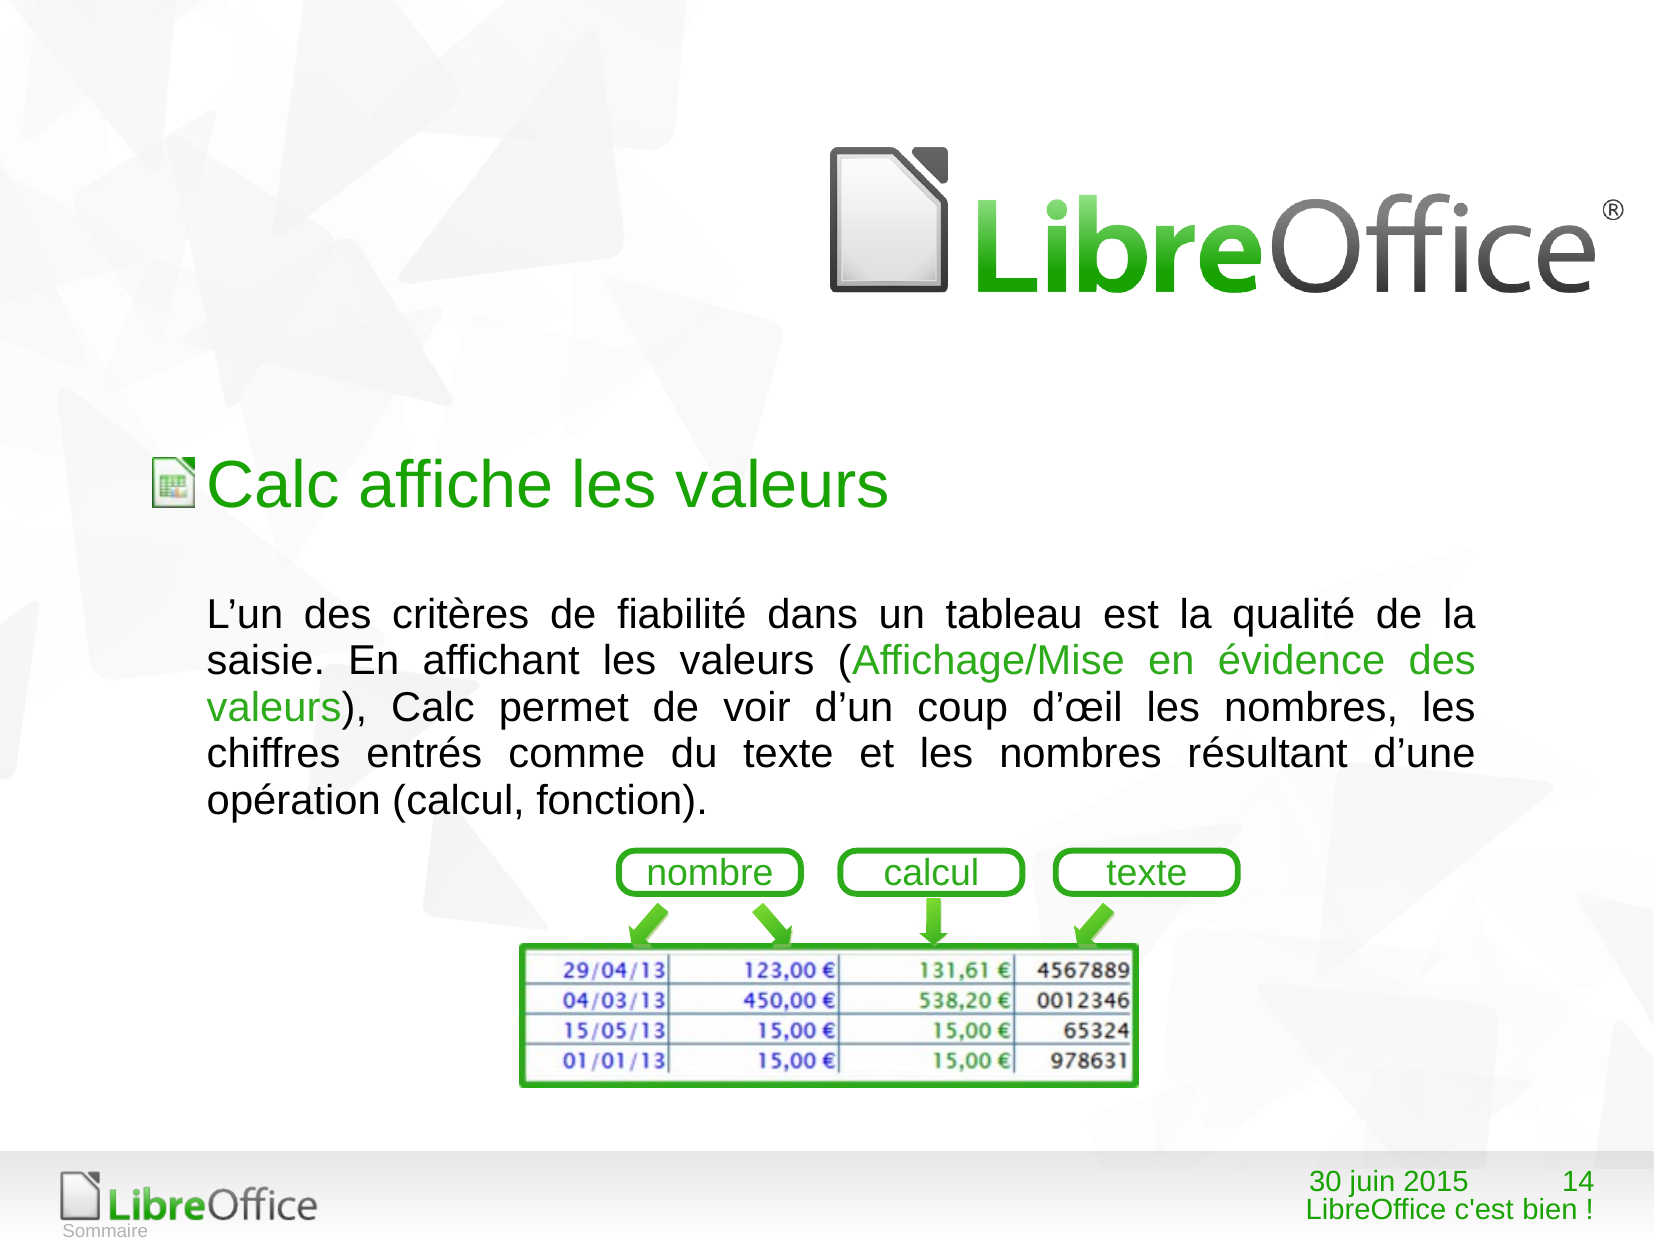

# Calc affiche les valeurs
L’un des critères de fiabilité dans un tableau est la qualité de la saisie. En affichant les valeurs (Affichage/Mise en évidence des valeurs), Calc permet de voir d’un coup d’œil les nombres, les chiffres entrés comme du texte et les nombres résultant d’une opération (calcul, fonction).
nombre
calcul
texte
30 juin 2015
14
LibreOffice c'est bien !